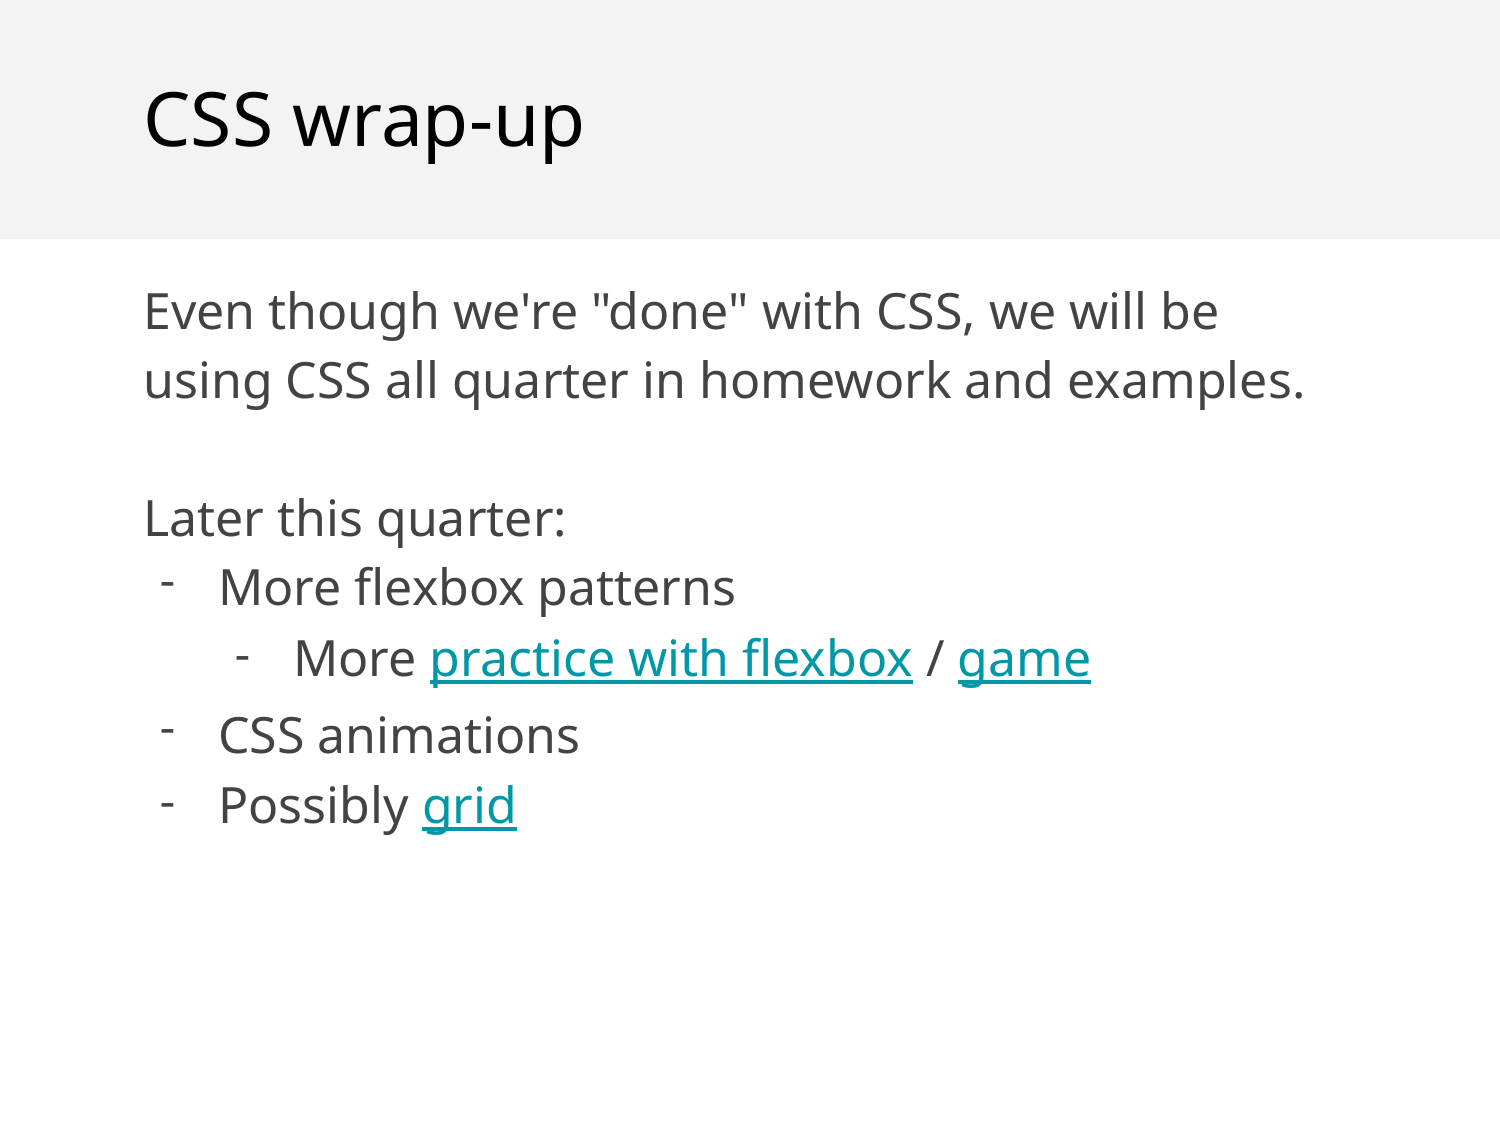

# CSS wrap-up
Even though we're "done" with CSS, we will be using CSS all quarter in homework and examples.
Later this quarter:
More flexbox patterns
More practice with flexbox / game
CSS animations
Possibly grid